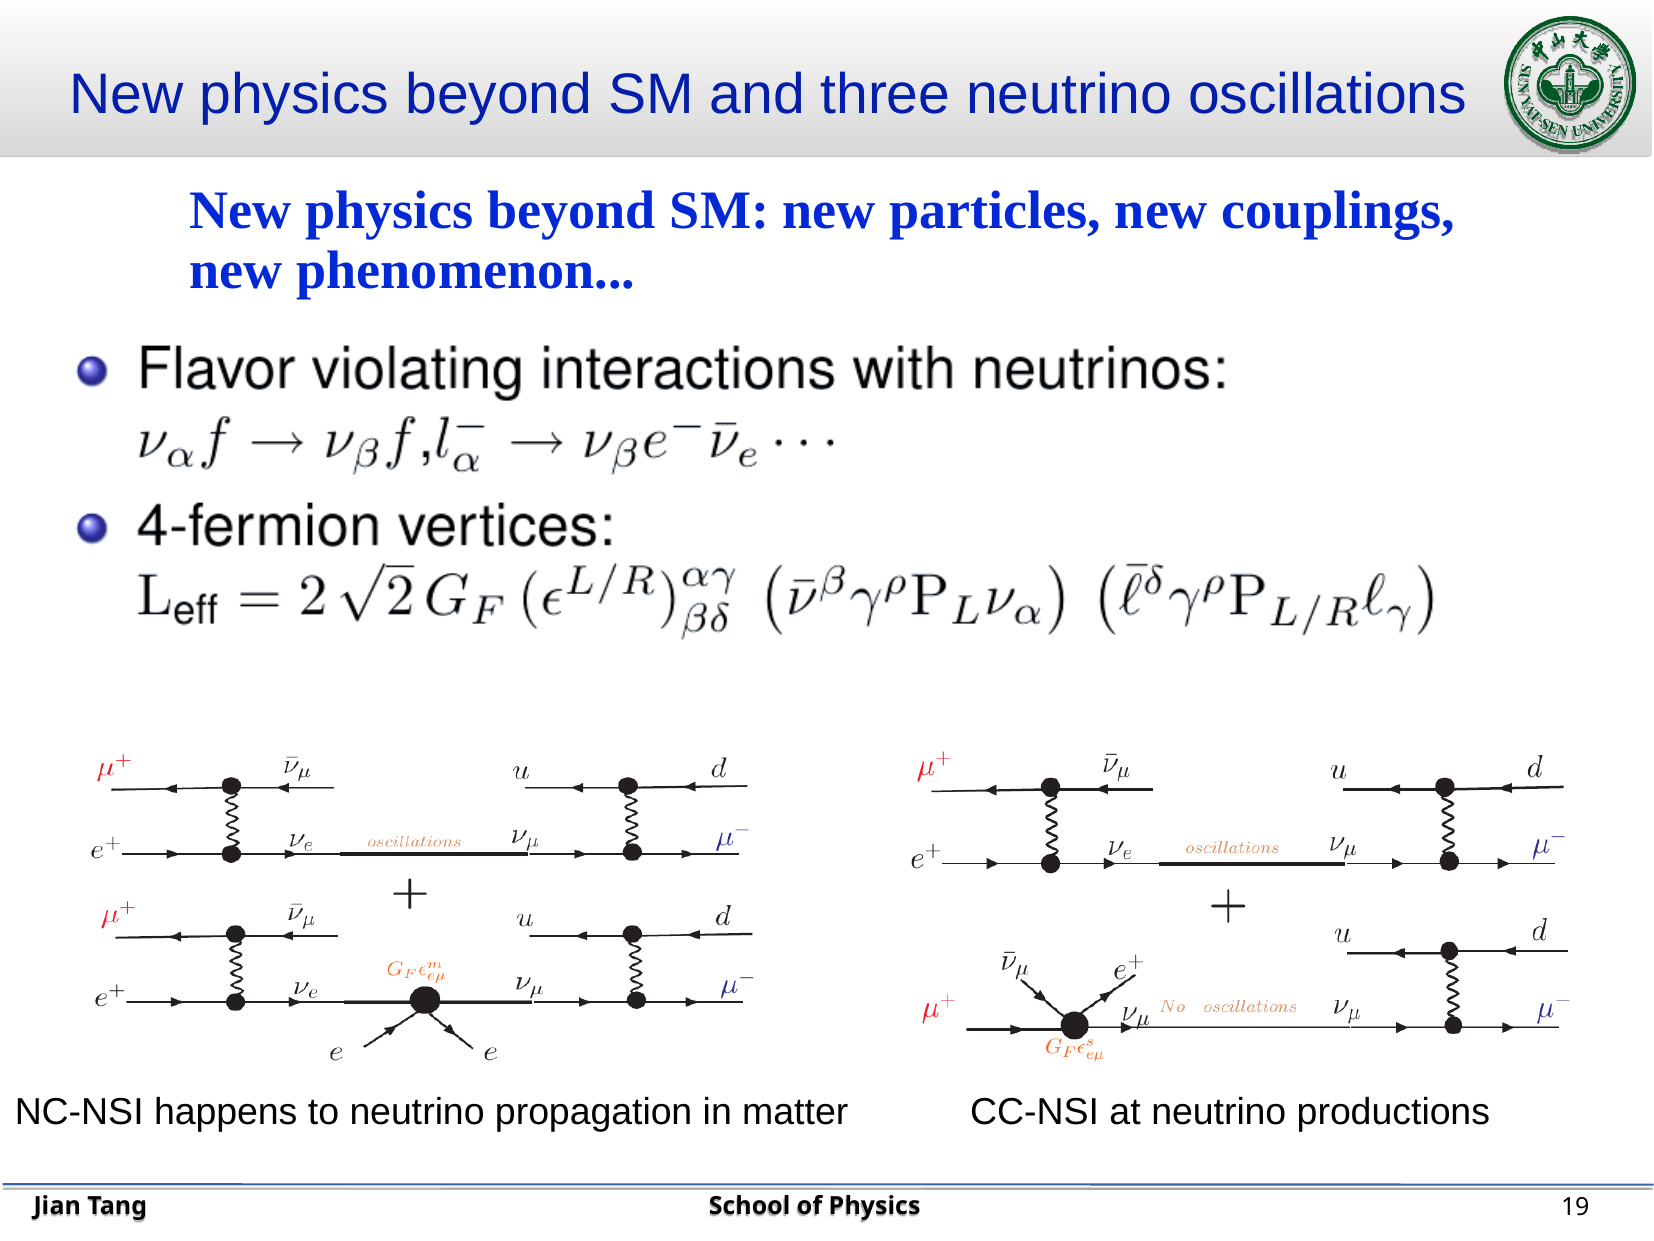

# New physics beyond SM and three neutrino oscillations
New physics beyond SM: new particles, new couplings, new phenomenon...
NC-NSI happens to neutrino propagation in matter
CC-NSI at neutrino productions